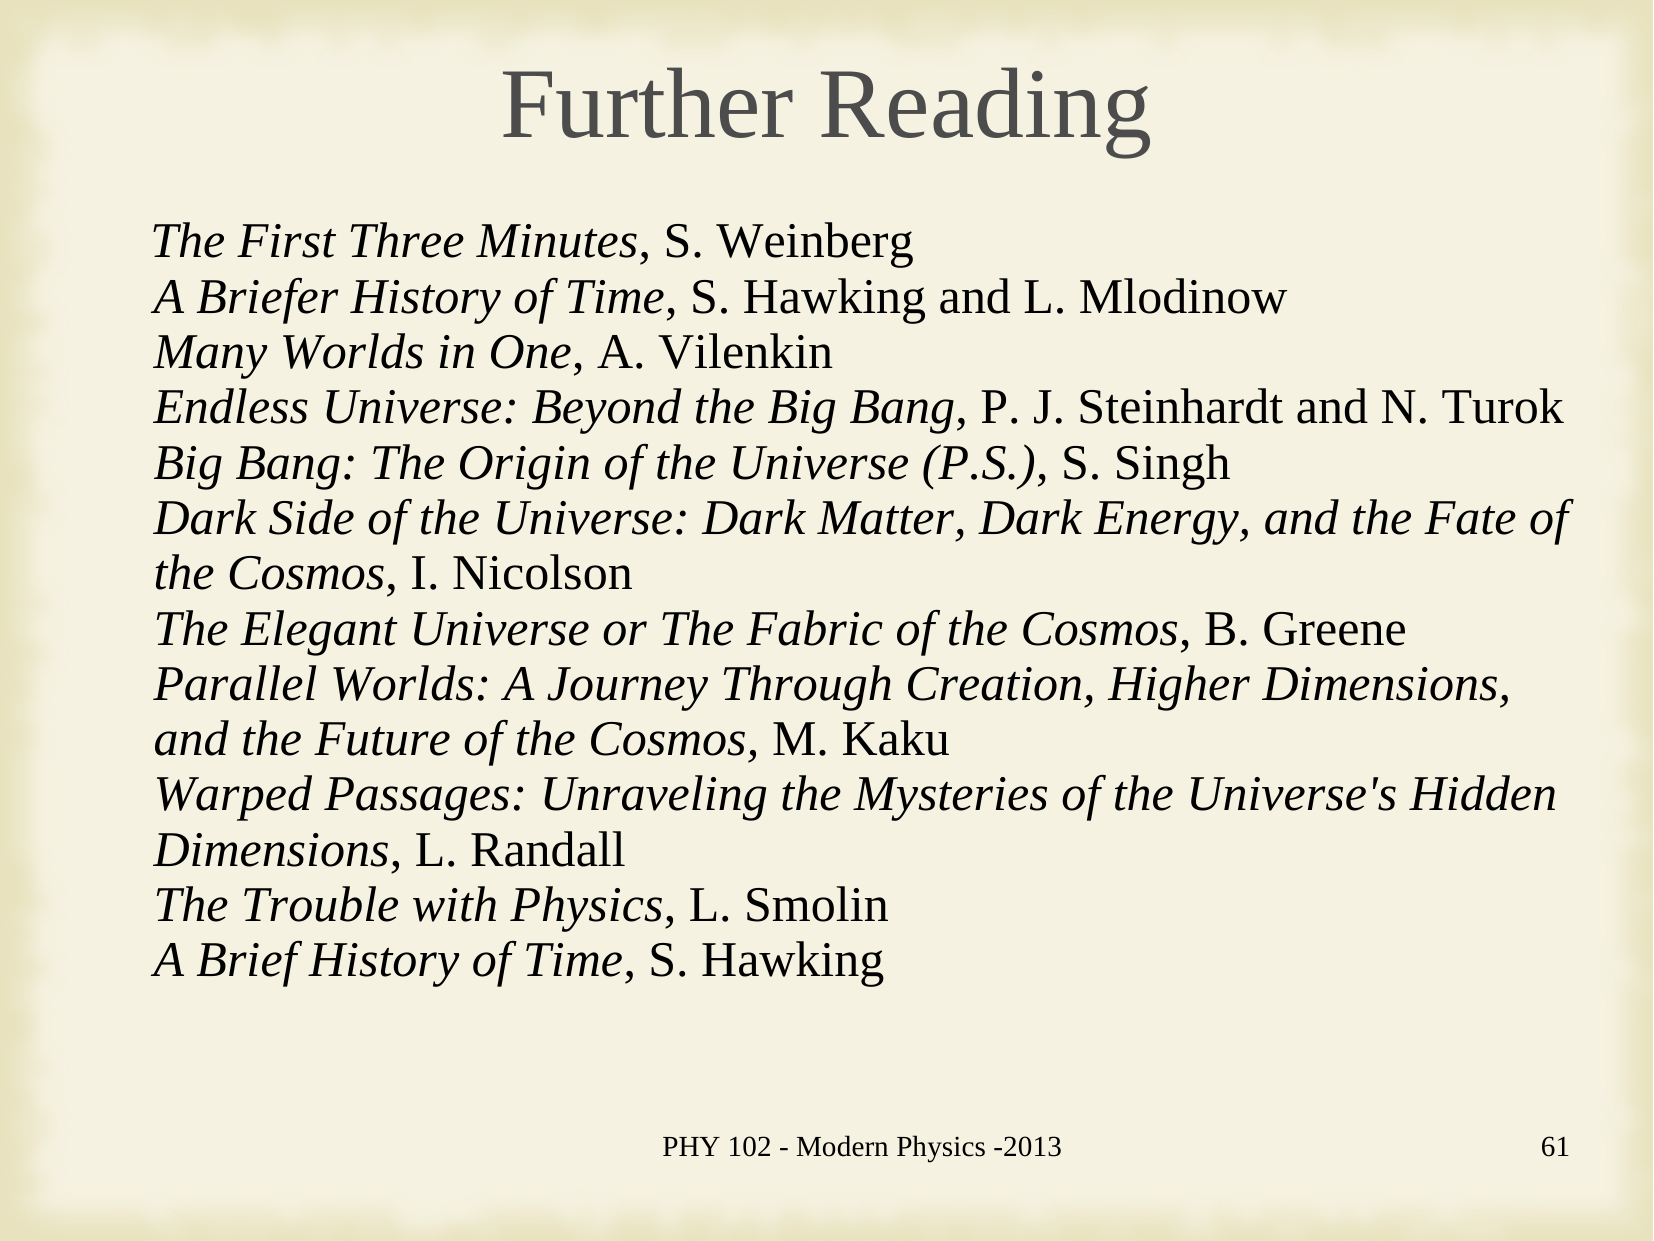

# Further Reading
 The First Three Minutes, S. Weinberg
A Briefer History of Time, S. Hawking and L. Mlodinow
Many Worlds in One, A. Vilenkin
Endless Universe: Beyond the Big Bang, P. J. Steinhardt and N. Turok
Big Bang: The Origin of the Universe (P.S.), S. Singh
Dark Side of the Universe: Dark Matter, Dark Energy, and the Fate of the Cosmos, I. Nicolson
The Elegant Universe or The Fabric of the Cosmos, B. Greene
Parallel Worlds: A Journey Through Creation, Higher Dimensions, and the Future of the Cosmos, M. Kaku
Warped Passages: Unraveling the Mysteries of the Universe's Hidden Dimensions, L. Randall
The Trouble with Physics, L. Smolin
A Brief History of Time, S. Hawking
PHY 102 - Modern Physics -2013
61